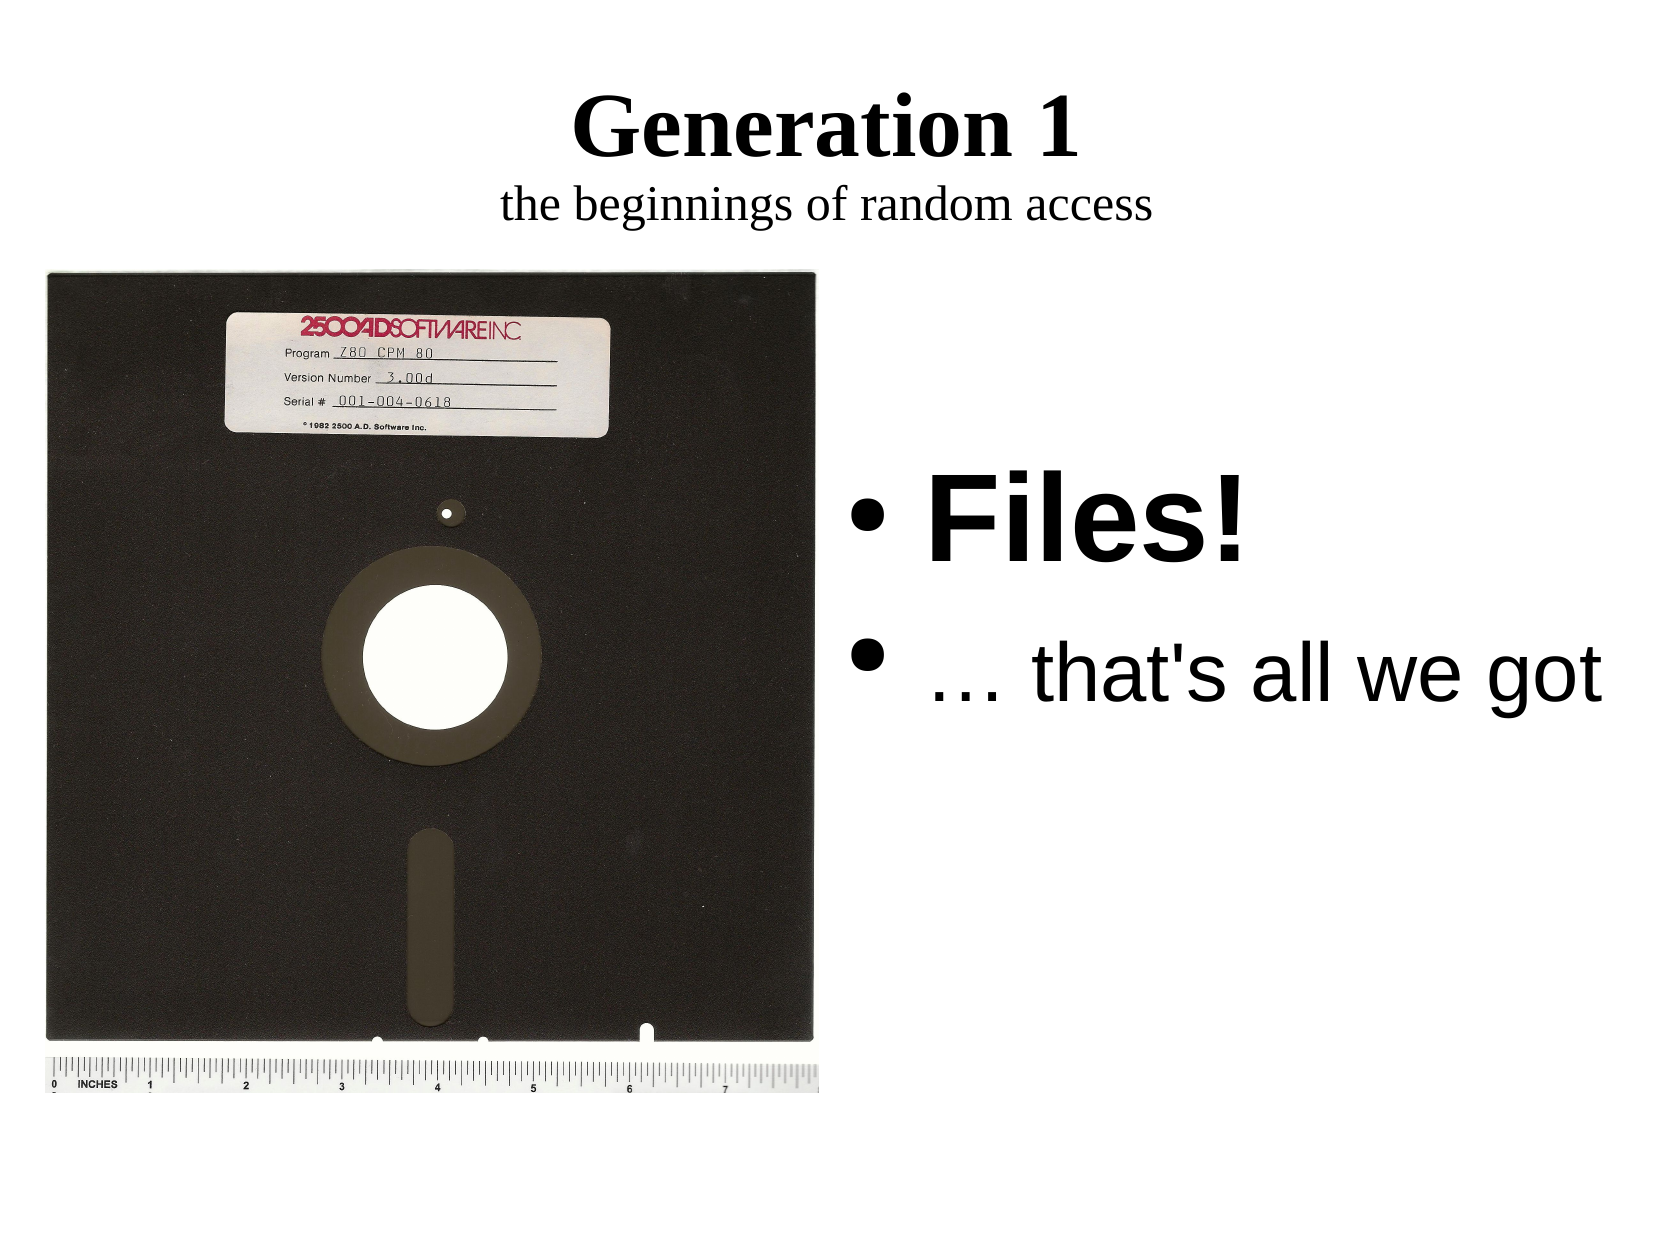

# Generation 1 the beginnings of random access
| Files! … that's all we got |
| --- |